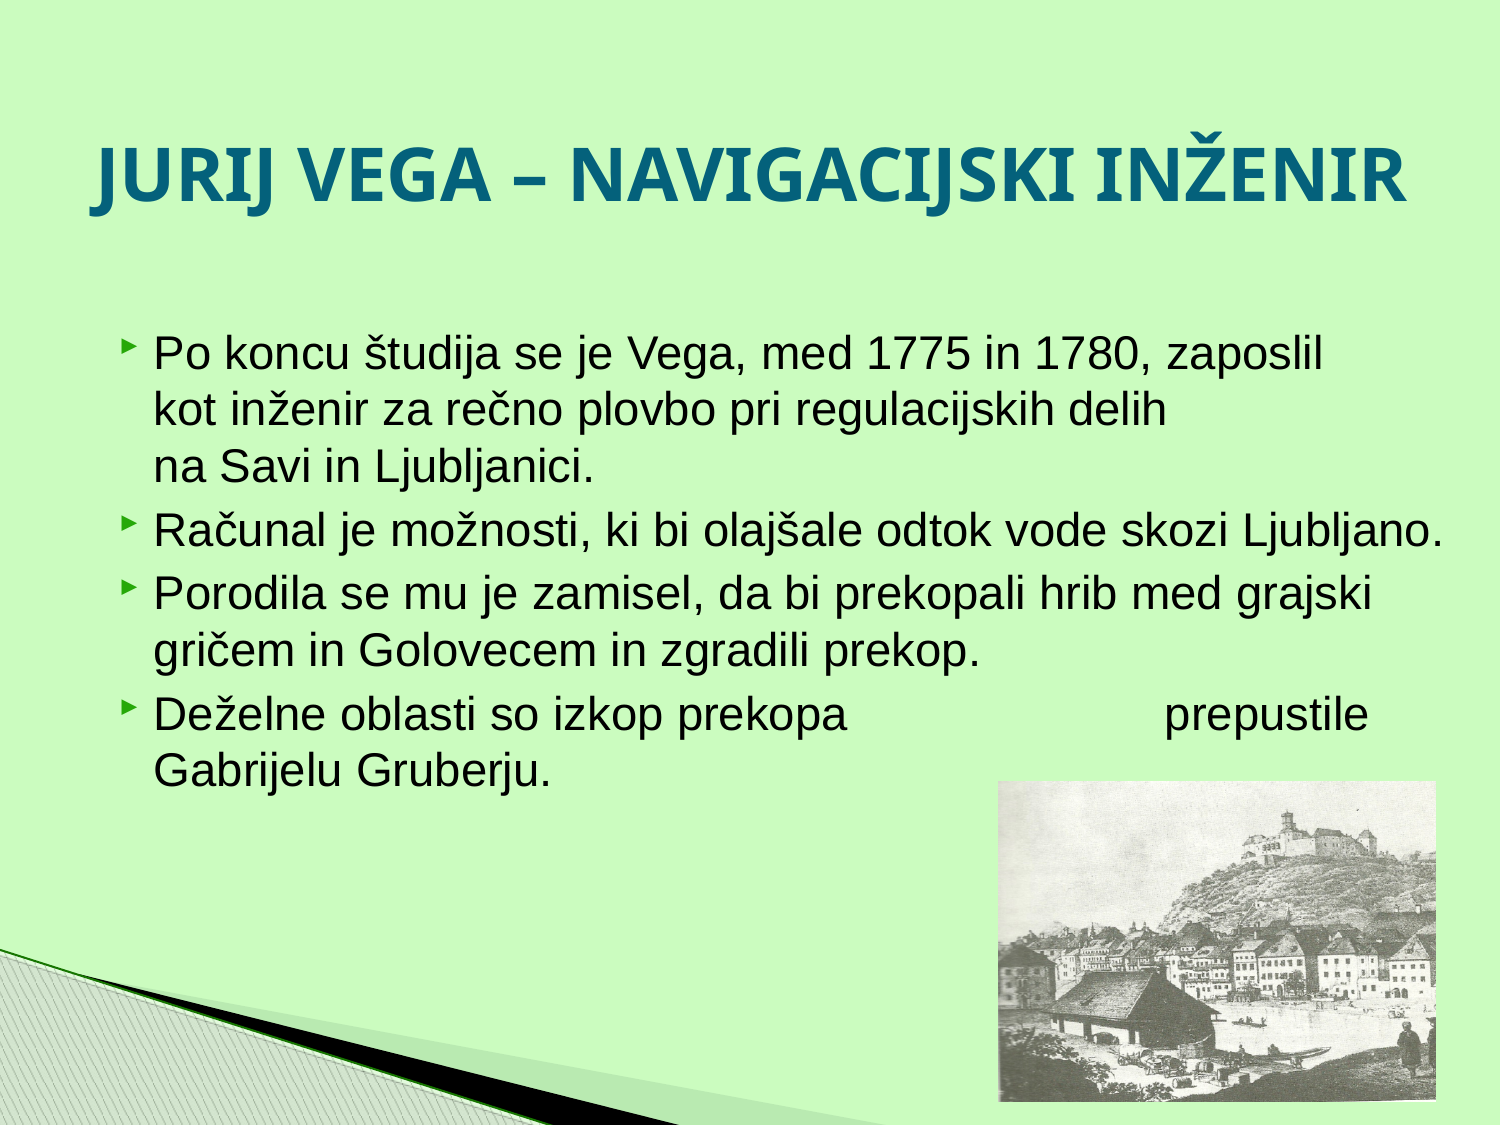

JURIJ VEGA – NAVIGACIJSKI INŽENIR
# Po koncu študija se je Vega, med 1775 in 1780, zaposlil kot inženir za rečno plovbo pri regulacijskih delih na Savi in Ljubljanici.
Računal je možnosti, ki bi olajšale odtok vode skozi Ljubljano.
Porodila se mu je zamisel, da bi prekopali hrib med grajski gričem in Golovecem in zgradili prekop.
Deželne oblasti so izkop prekopa prepustile Gabrijelu Gruberju.